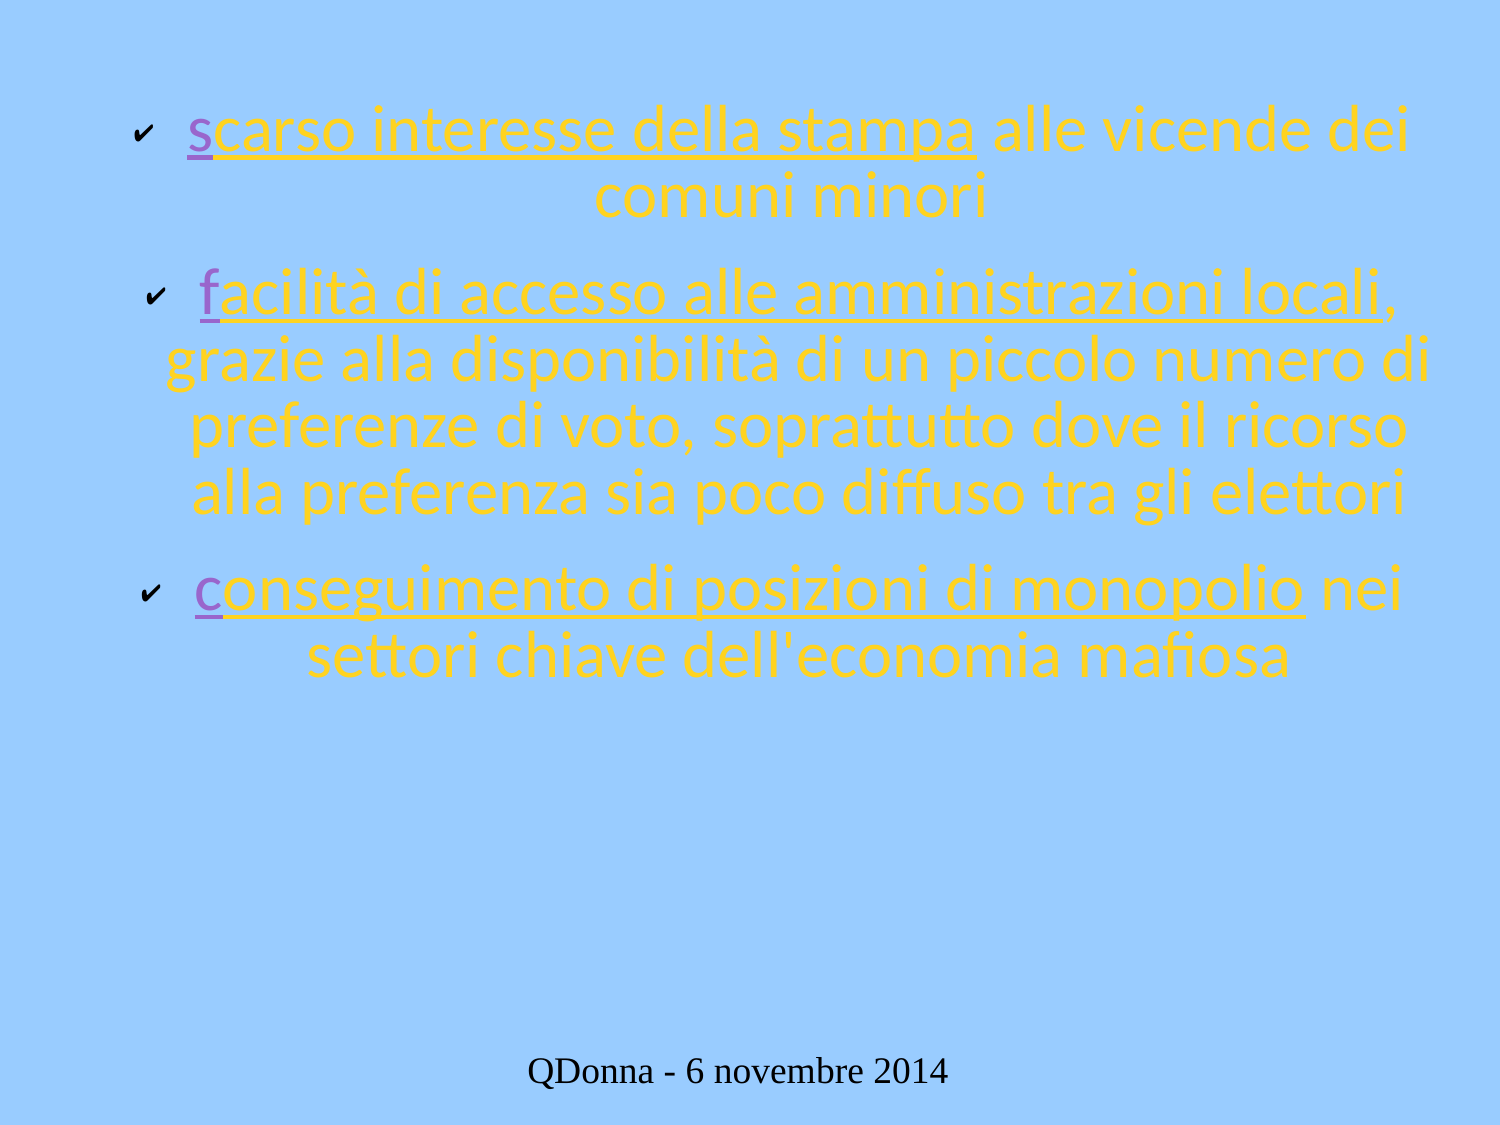

# scarso interesse della stampa alle vicende dei comuni minori
facilità di accesso alle amministrazioni locali, grazie alla disponibilità di un piccolo numero di preferenze di voto, soprattutto dove il ricorso alla preferenza sia poco diffuso tra gli elettori
conseguimento di posizioni di monopolio nei settori chiave dell'economia mafiosa
QDonna - 6 novembre 2014